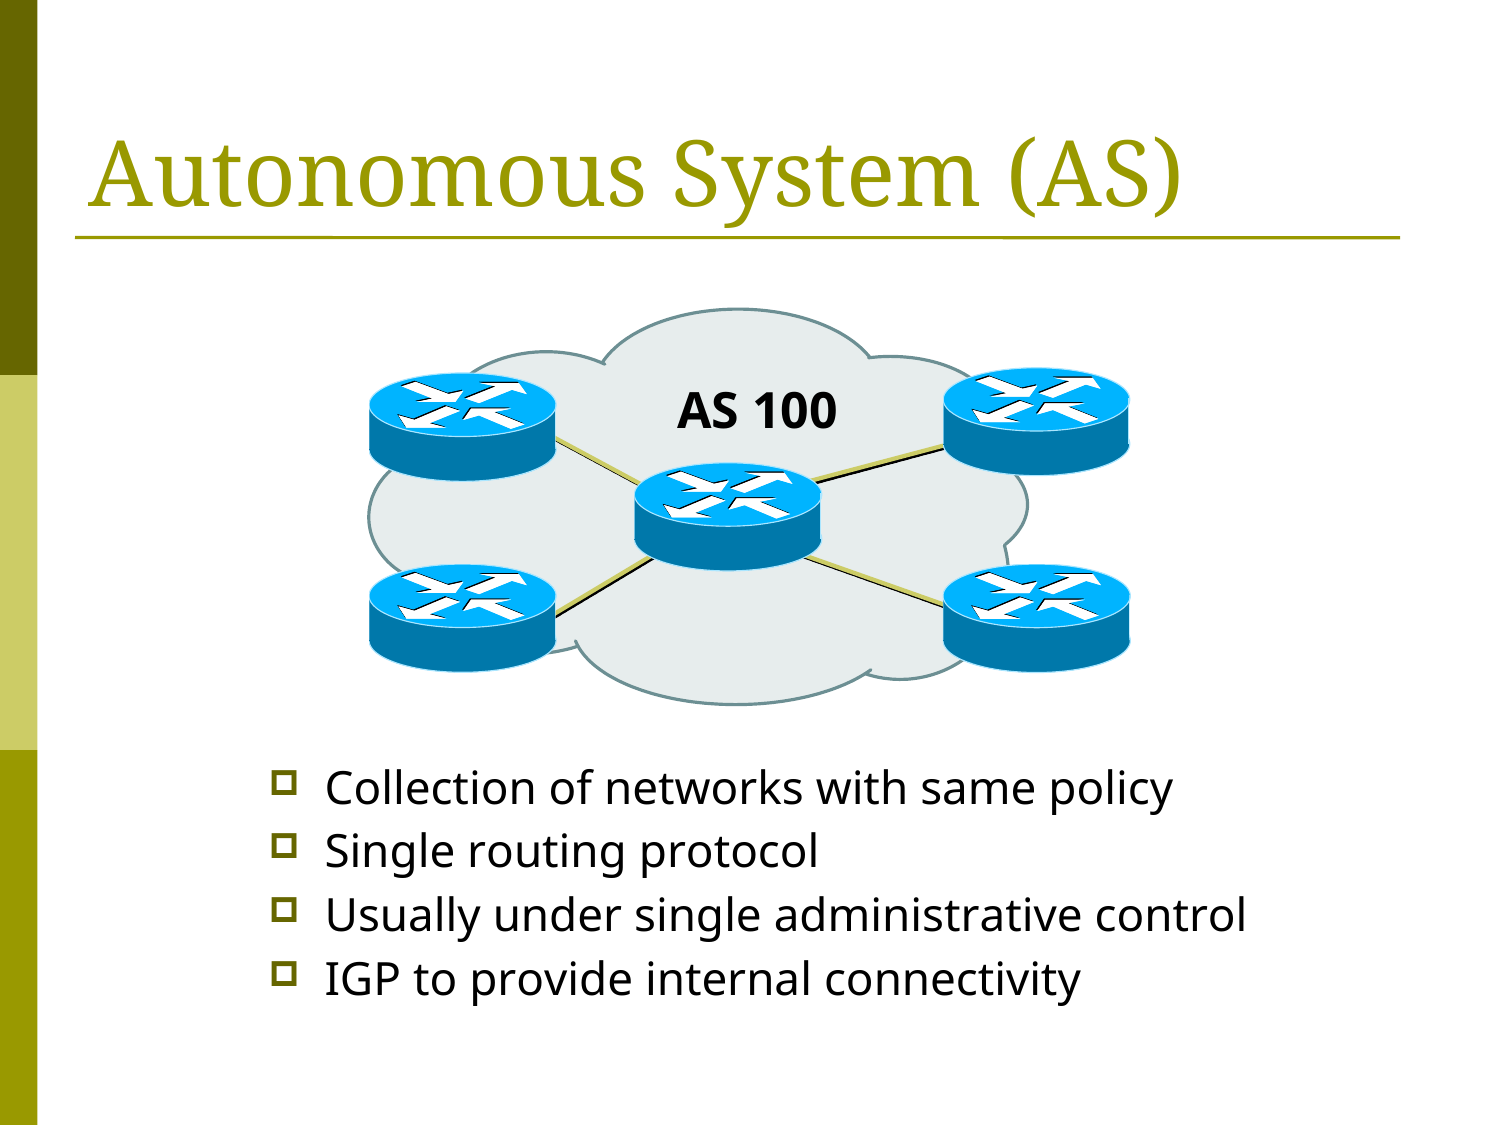

# Autonomous System (AS)
AS 100
Collection of networks with same policy
Single routing protocol
Usually under single administrative control
IGP to provide internal connectivity